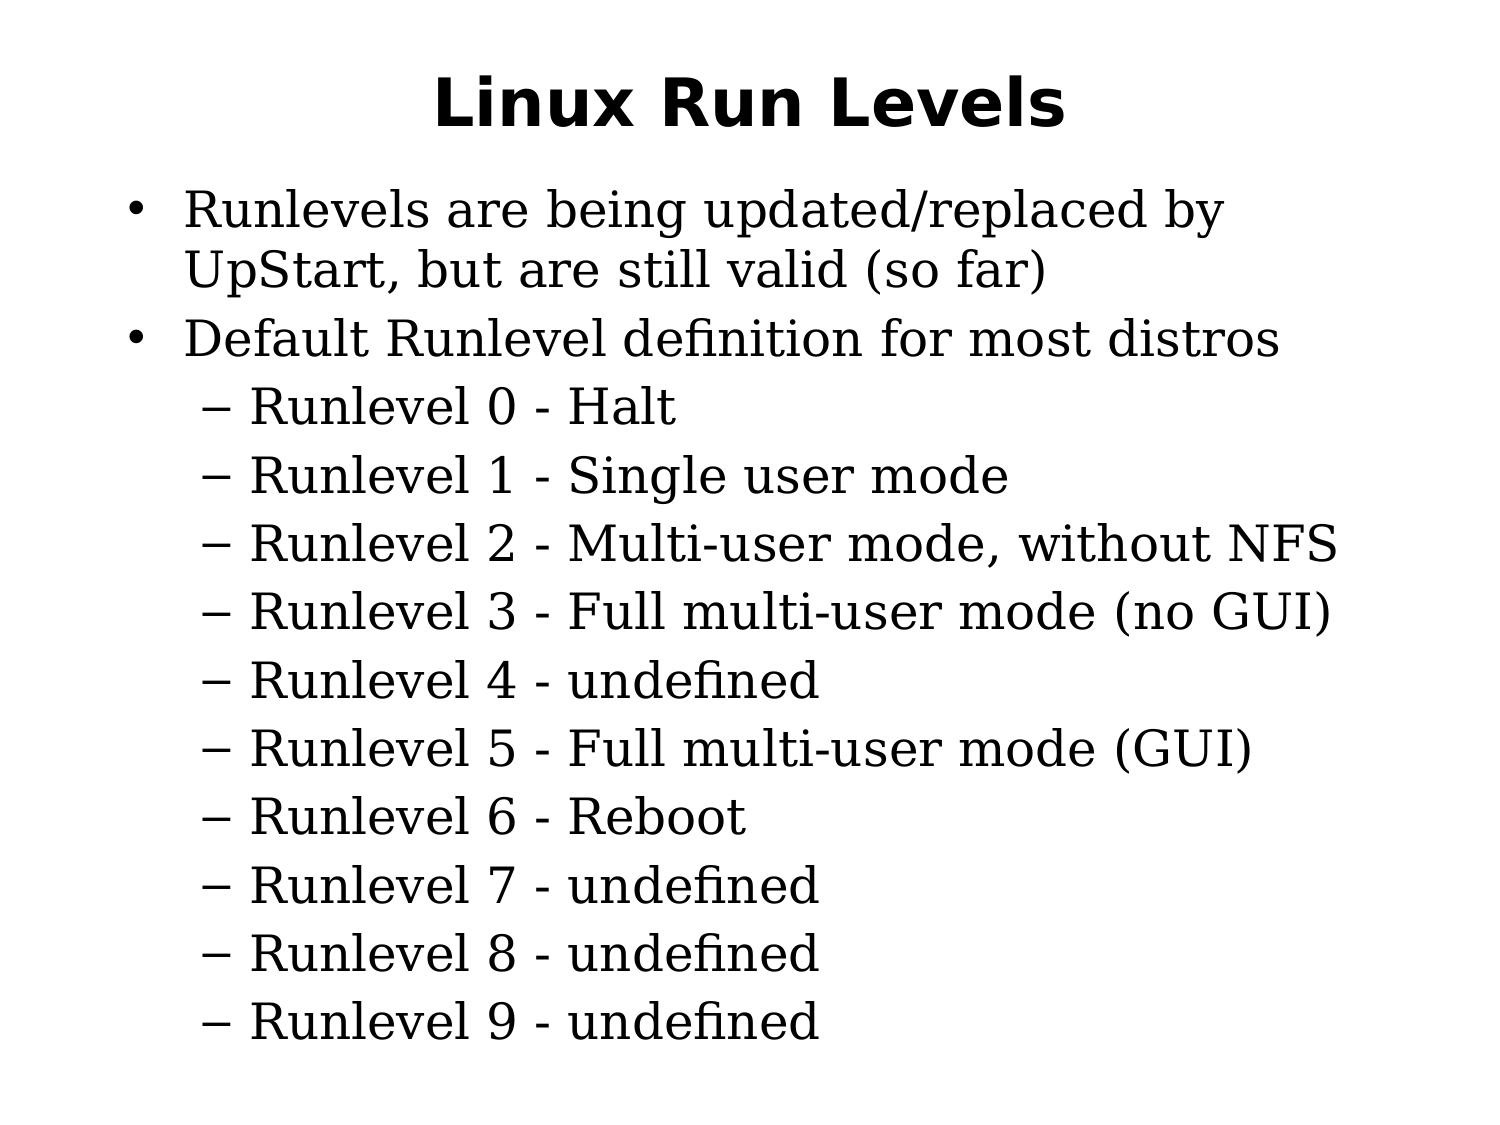

# Linux Run Levels
Runlevels are being updated/replaced by UpStart, but are still valid (so far)
Default Runlevel definition for most distros
Runlevel 0 - Halt
Runlevel 1 - Single user mode
Runlevel 2 - Multi-user mode, without NFS
Runlevel 3 - Full multi-user mode (no GUI)
Runlevel 4 - undefined
Runlevel 5 - Full multi-user mode (GUI)
Runlevel 6 - Reboot
Runlevel 7 - undefined
Runlevel 8 - undefined
Runlevel 9 - undefined